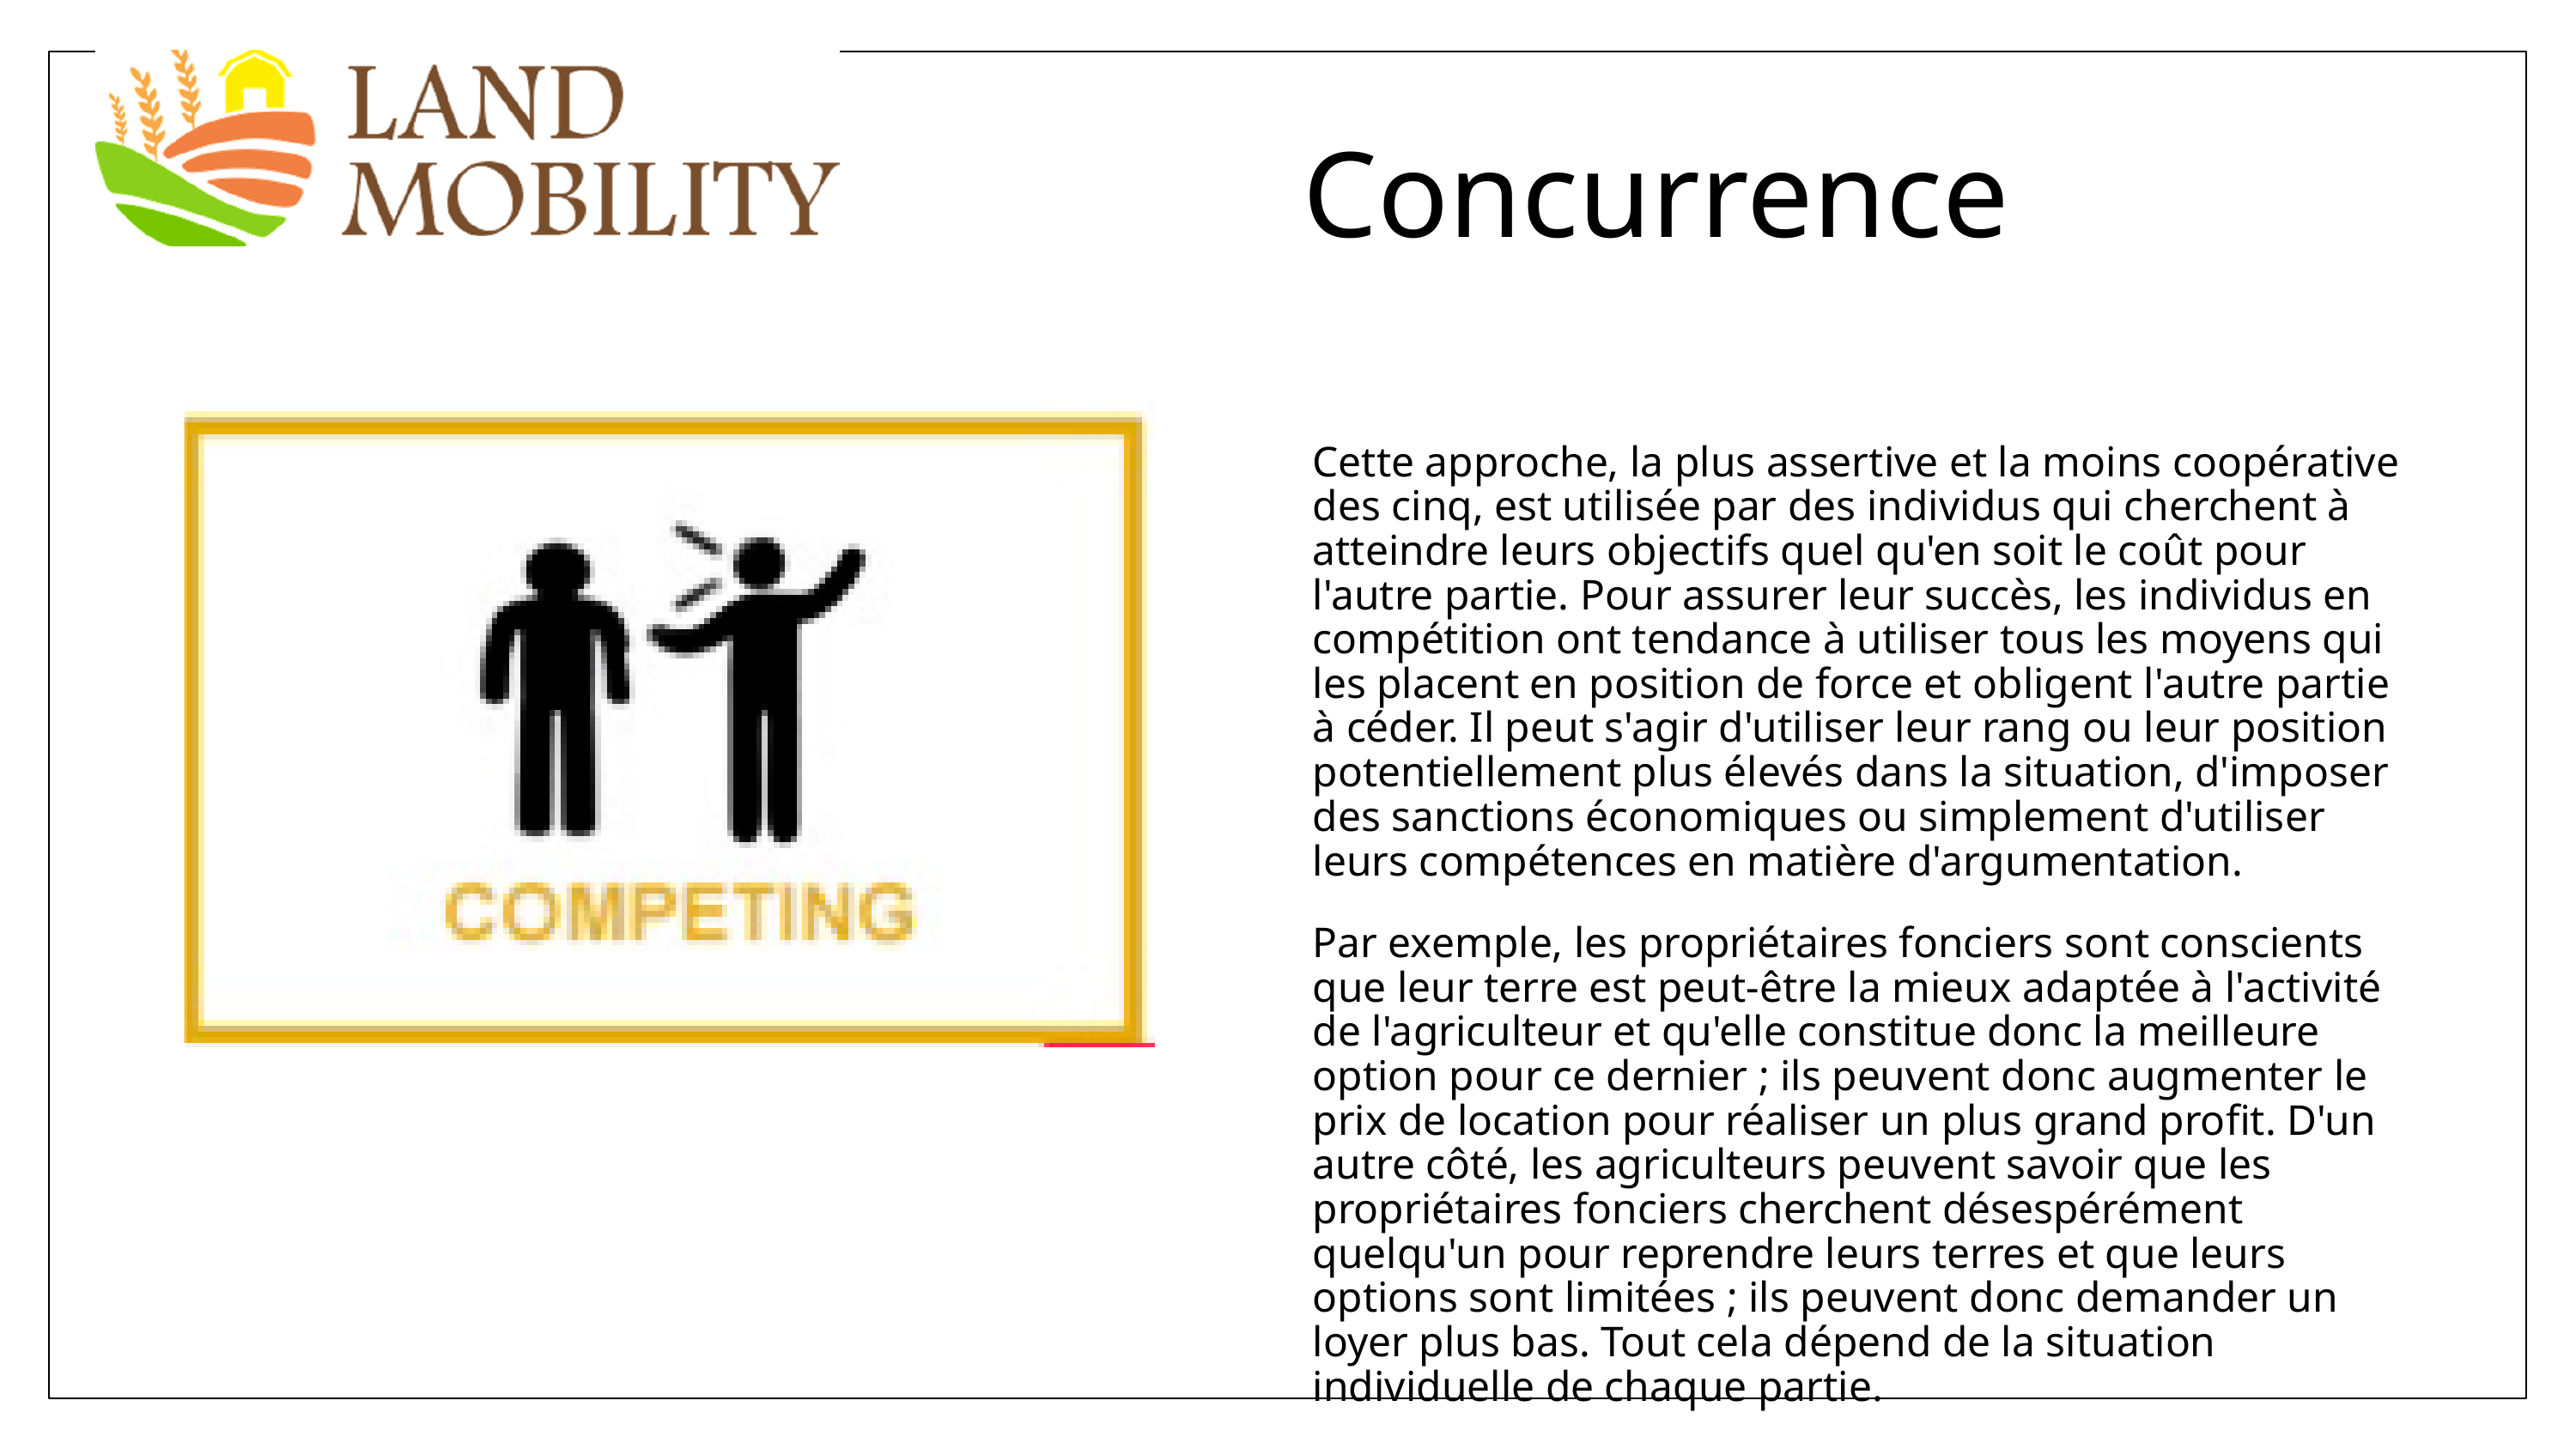

# Concurrence
Cette approche, la plus assertive et la moins coopérative des cinq, est utilisée par des individus qui cherchent à atteindre leurs objectifs quel qu'en soit le coût pour l'autre partie. Pour assurer leur succès, les individus en compétition ont tendance à utiliser tous les moyens qui les placent en position de force et obligent l'autre partie à céder. Il peut s'agir d'utiliser leur rang ou leur position potentiellement plus élevés dans la situation, d'imposer des sanctions économiques ou simplement d'utiliser leurs compétences en matière d'argumentation.
Par exemple, les propriétaires fonciers sont conscients que leur terre est peut-être la mieux adaptée à l'activité de l'agriculteur et qu'elle constitue donc la meilleure option pour ce dernier ; ils peuvent donc augmenter le prix de location pour réaliser un plus grand profit. D'un autre côté, les agriculteurs peuvent savoir que les propriétaires fonciers cherchent désespérément quelqu'un pour reprendre leurs terres et que leurs options sont limitées ; ils peuvent donc demander un loyer plus bas. Tout cela dépend de la situation individuelle de chaque partie.